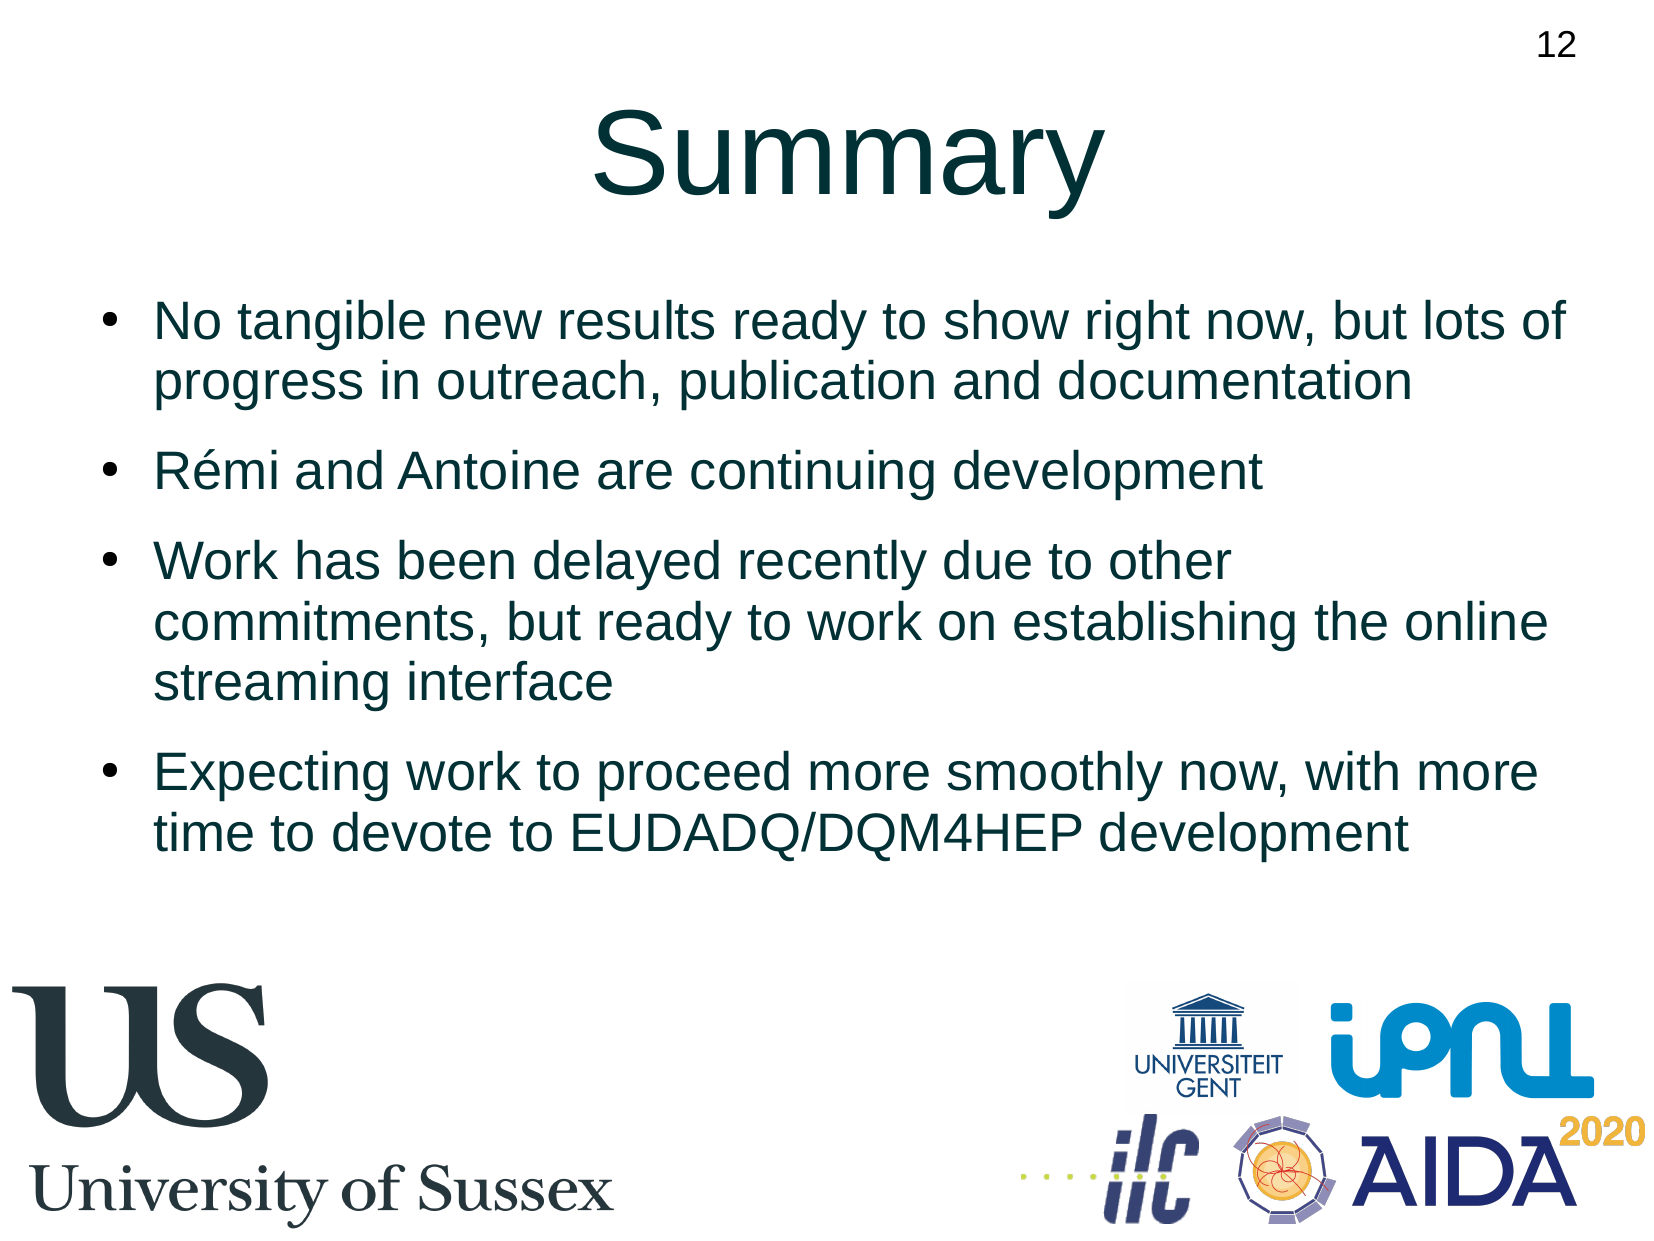

# Summary
No tangible new results ready to show right now, but lots of progress in outreach, publication and documentation
Rémi and Antoine are continuing development
Work has been delayed recently due to other commitments, but ready to work on establishing the online streaming interface
Expecting work to proceed more smoothly now, with more time to devote to EUDADQ/DQM4HEP development